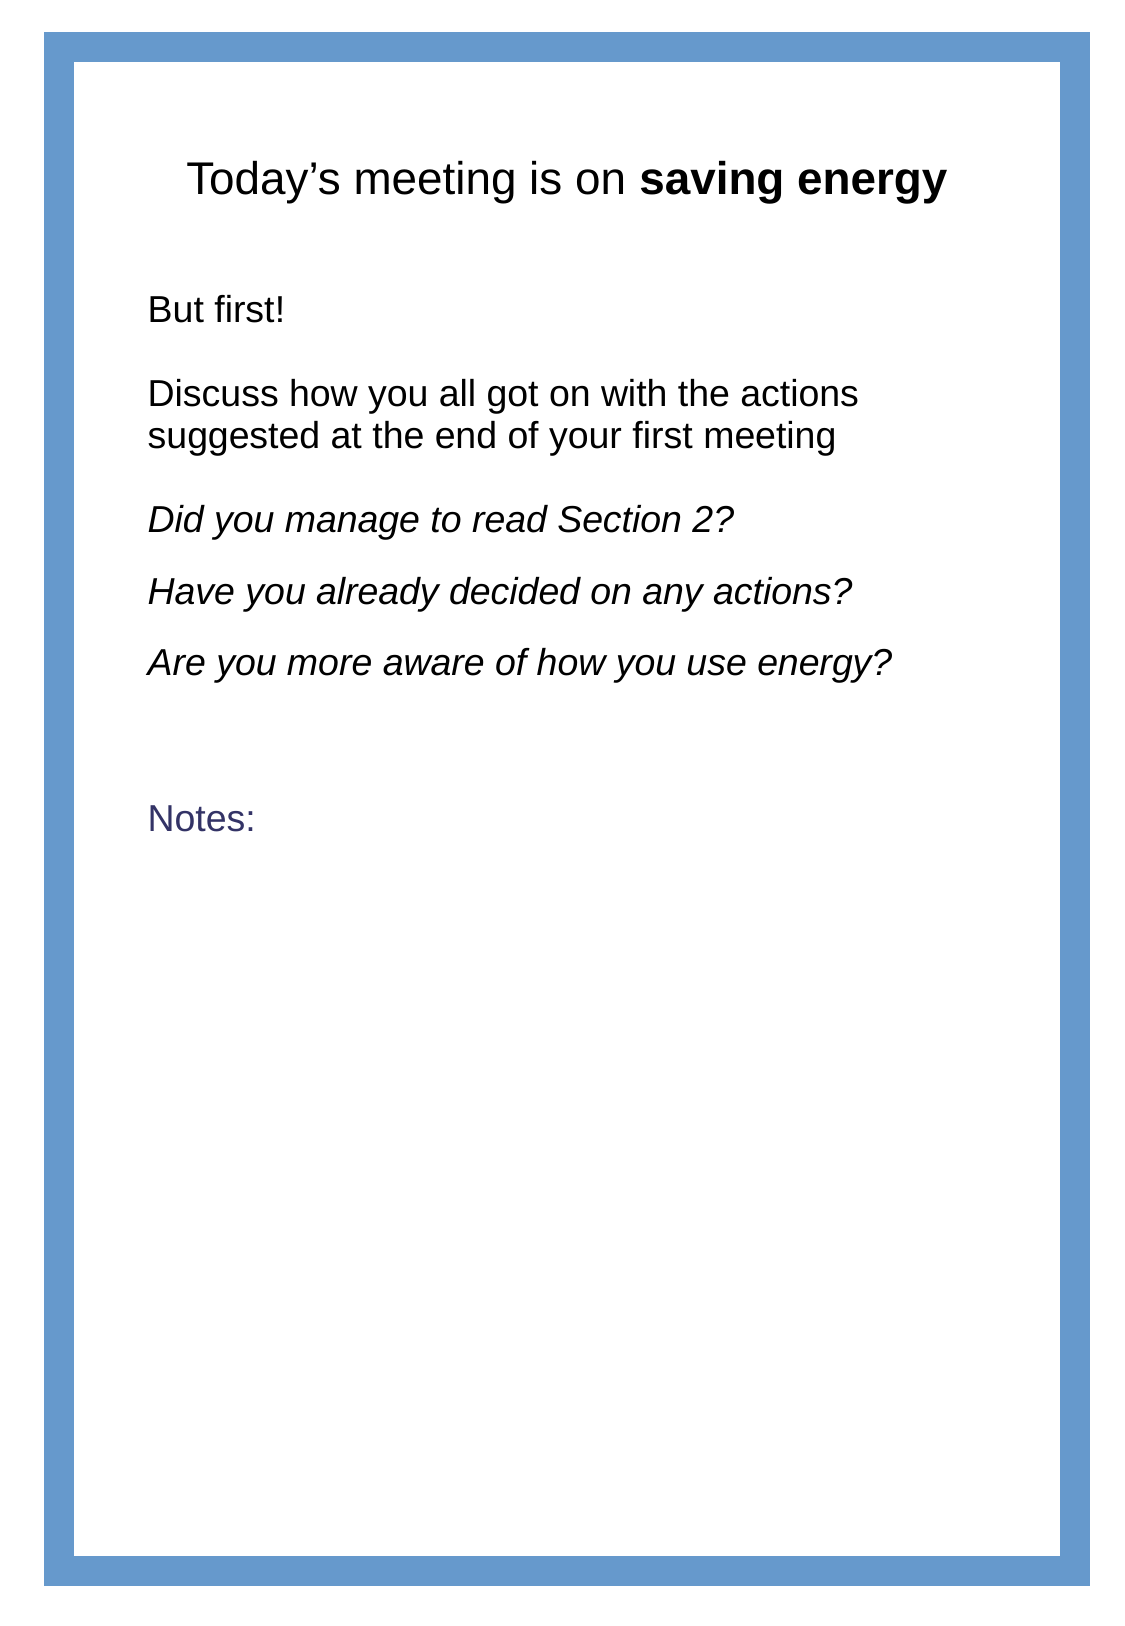

Today’s meeting is on saving energy
But first!
Discuss how you all got on with the actions
suggested at the end of your first meeting
Did you manage to read Section 2?
Have you already decided on any actions?
Are you more aware of how you use energy?
Notes: